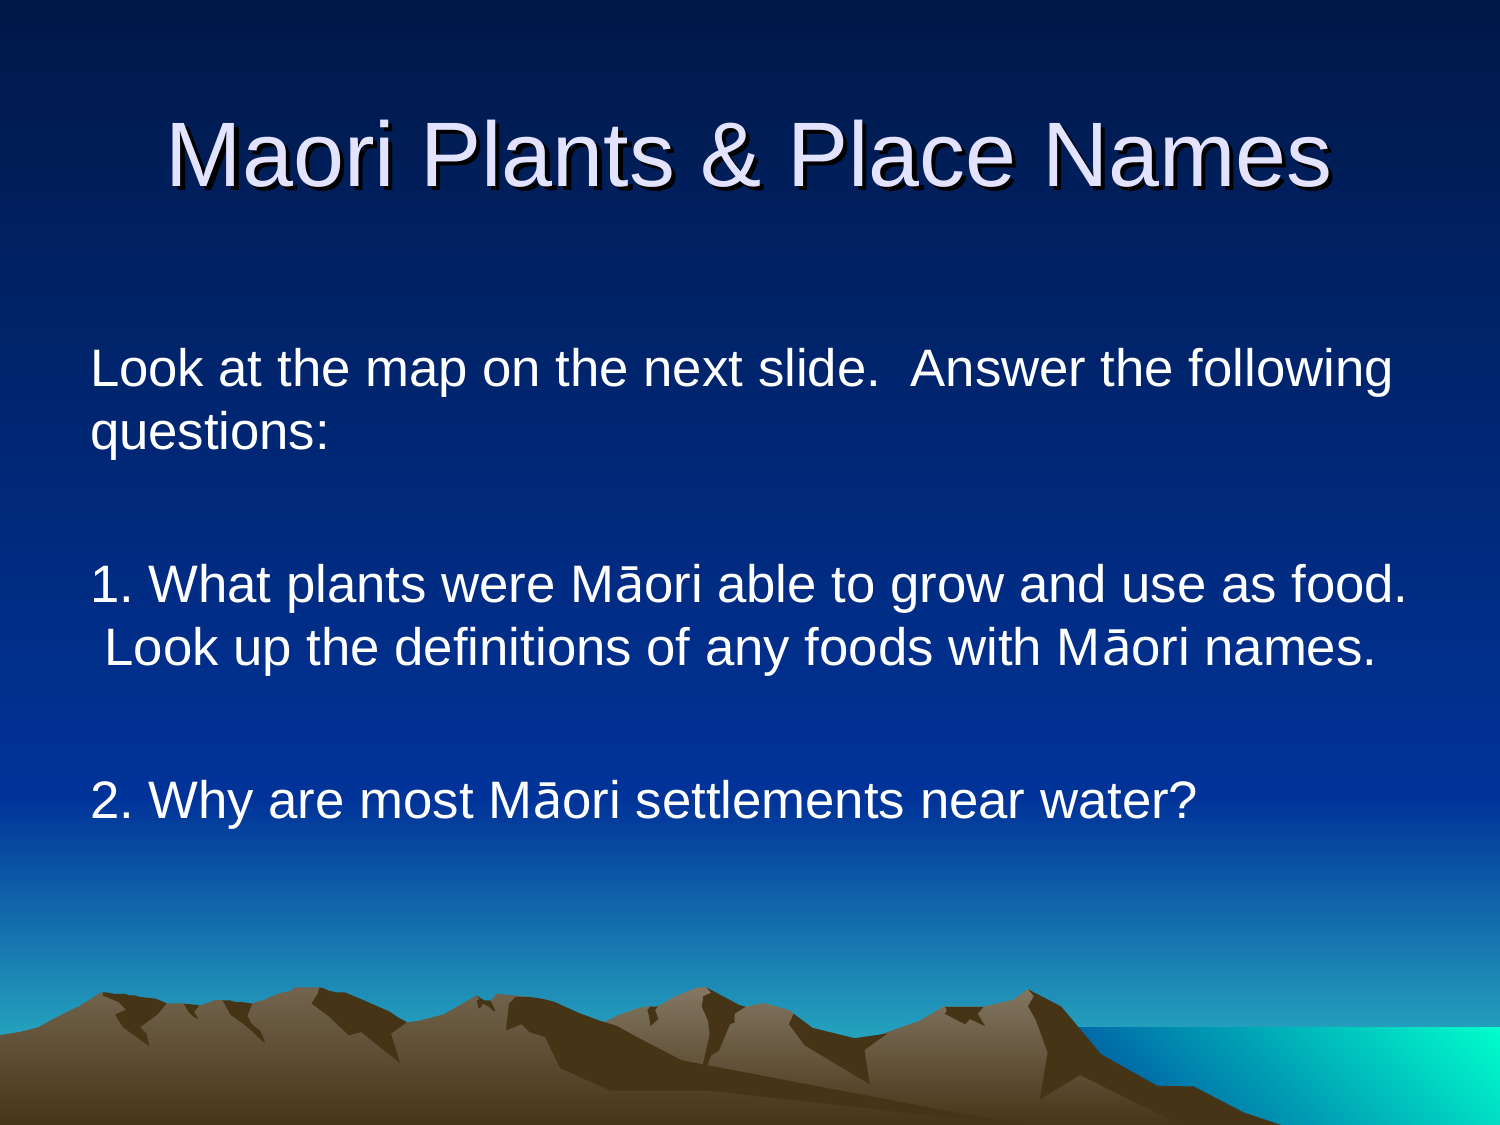

# Maori Plants & Place Names
Look at the map on the next slide. Answer the following questions:
1. What plants were Māori able to grow and use as food. Look up the definitions of any foods with Māori names.
2. Why are most Māori settlements near water?